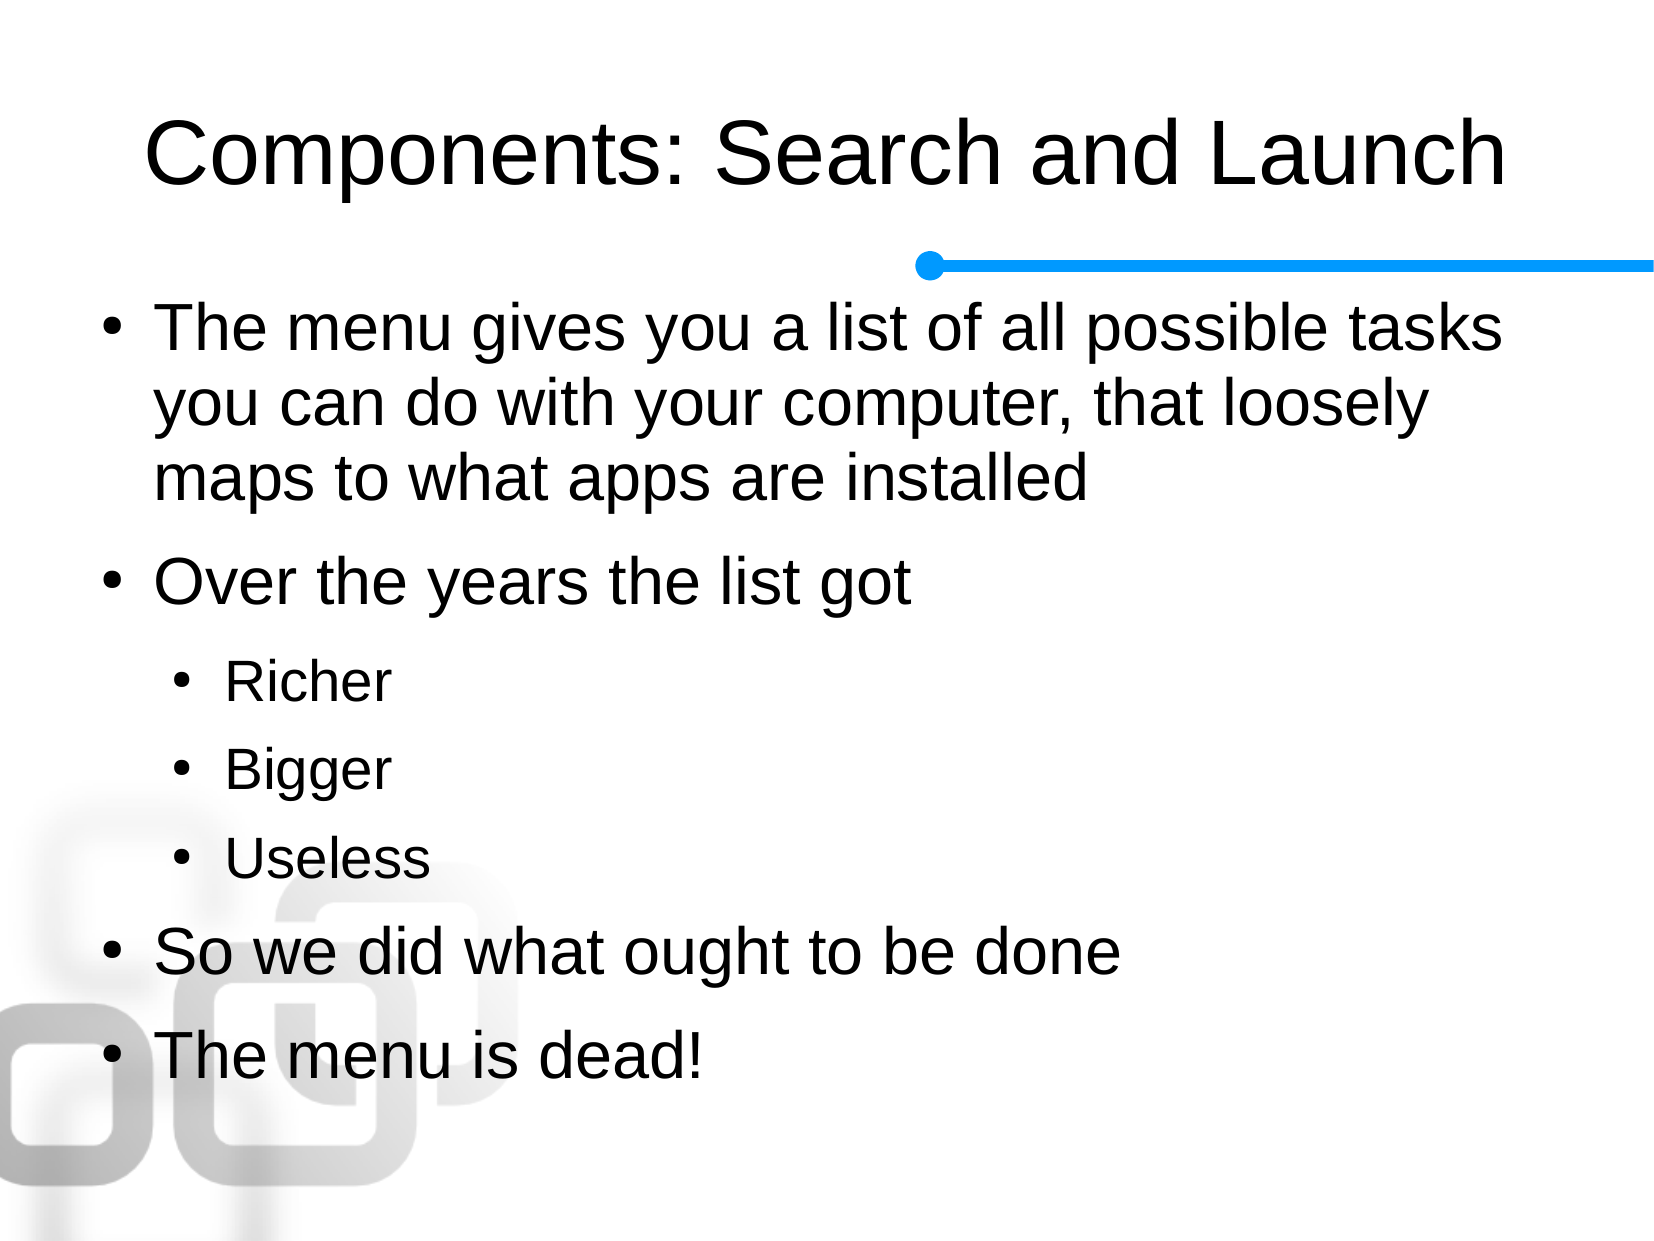

# Components: Search and Launch
The menu gives you a list of all possible tasks you can do with your computer, that loosely maps to what apps are installed
Over the years the list got
Richer
Bigger
Useless
So we did what ought to be done
The menu is dead!